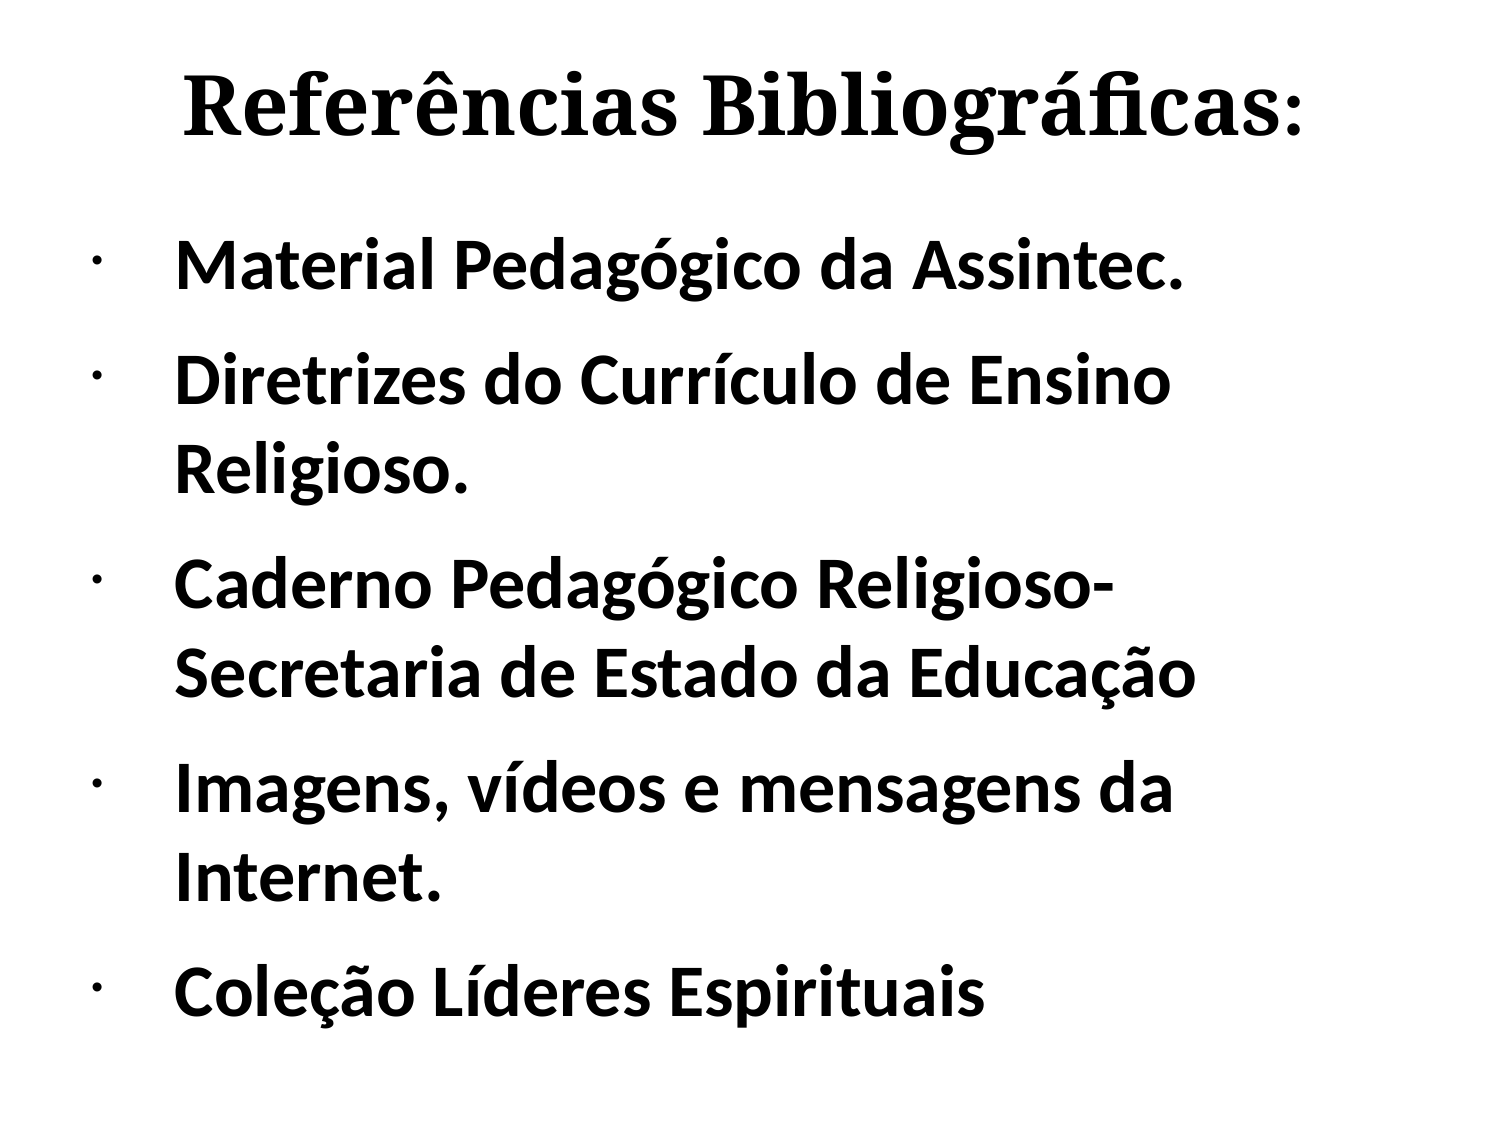

# Referências Bibliográficas:
Material Pedagógico da Assintec.
Diretrizes do Currículo de Ensino Religioso.
Caderno Pedagógico Religioso-Secretaria de Estado da Educação
Imagens, vídeos e mensagens da Internet.
Coleção Líderes Espirituais